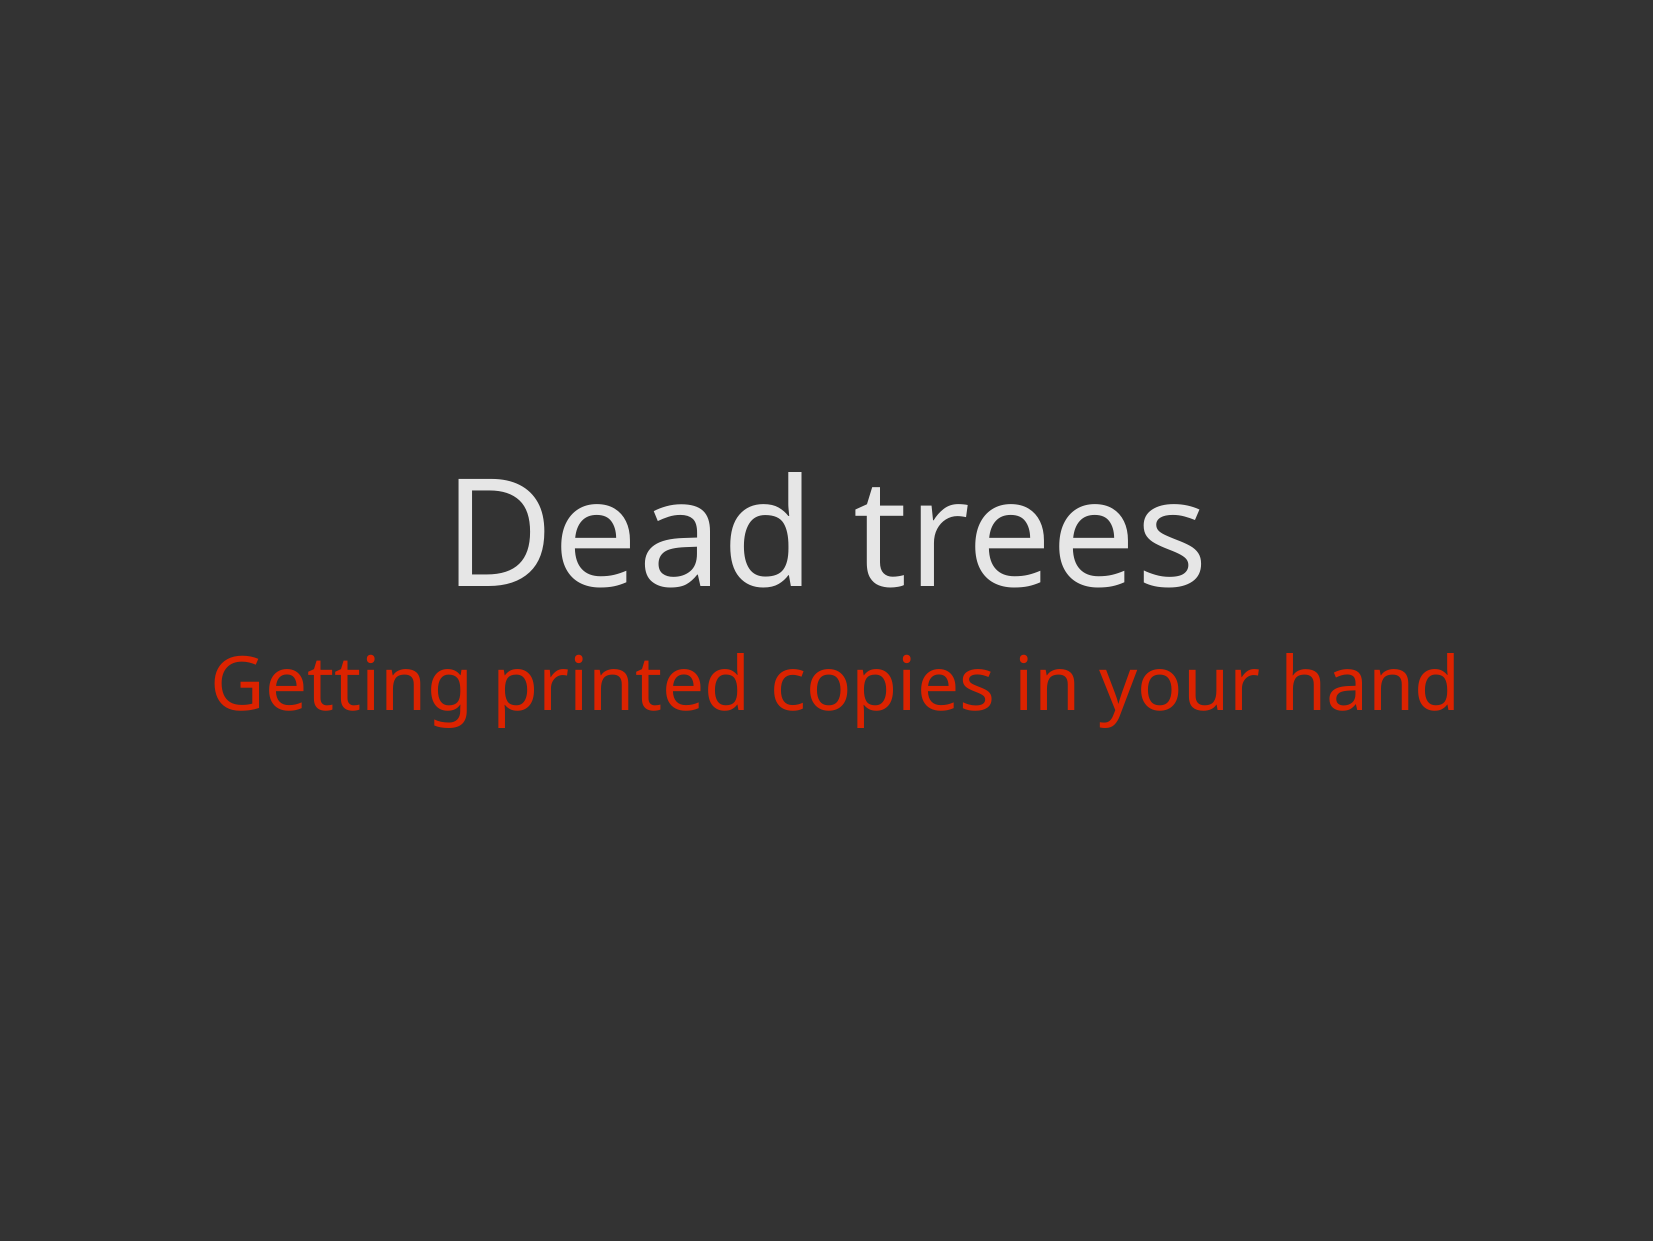

# Dead trees
 Getting printed copies in your hand